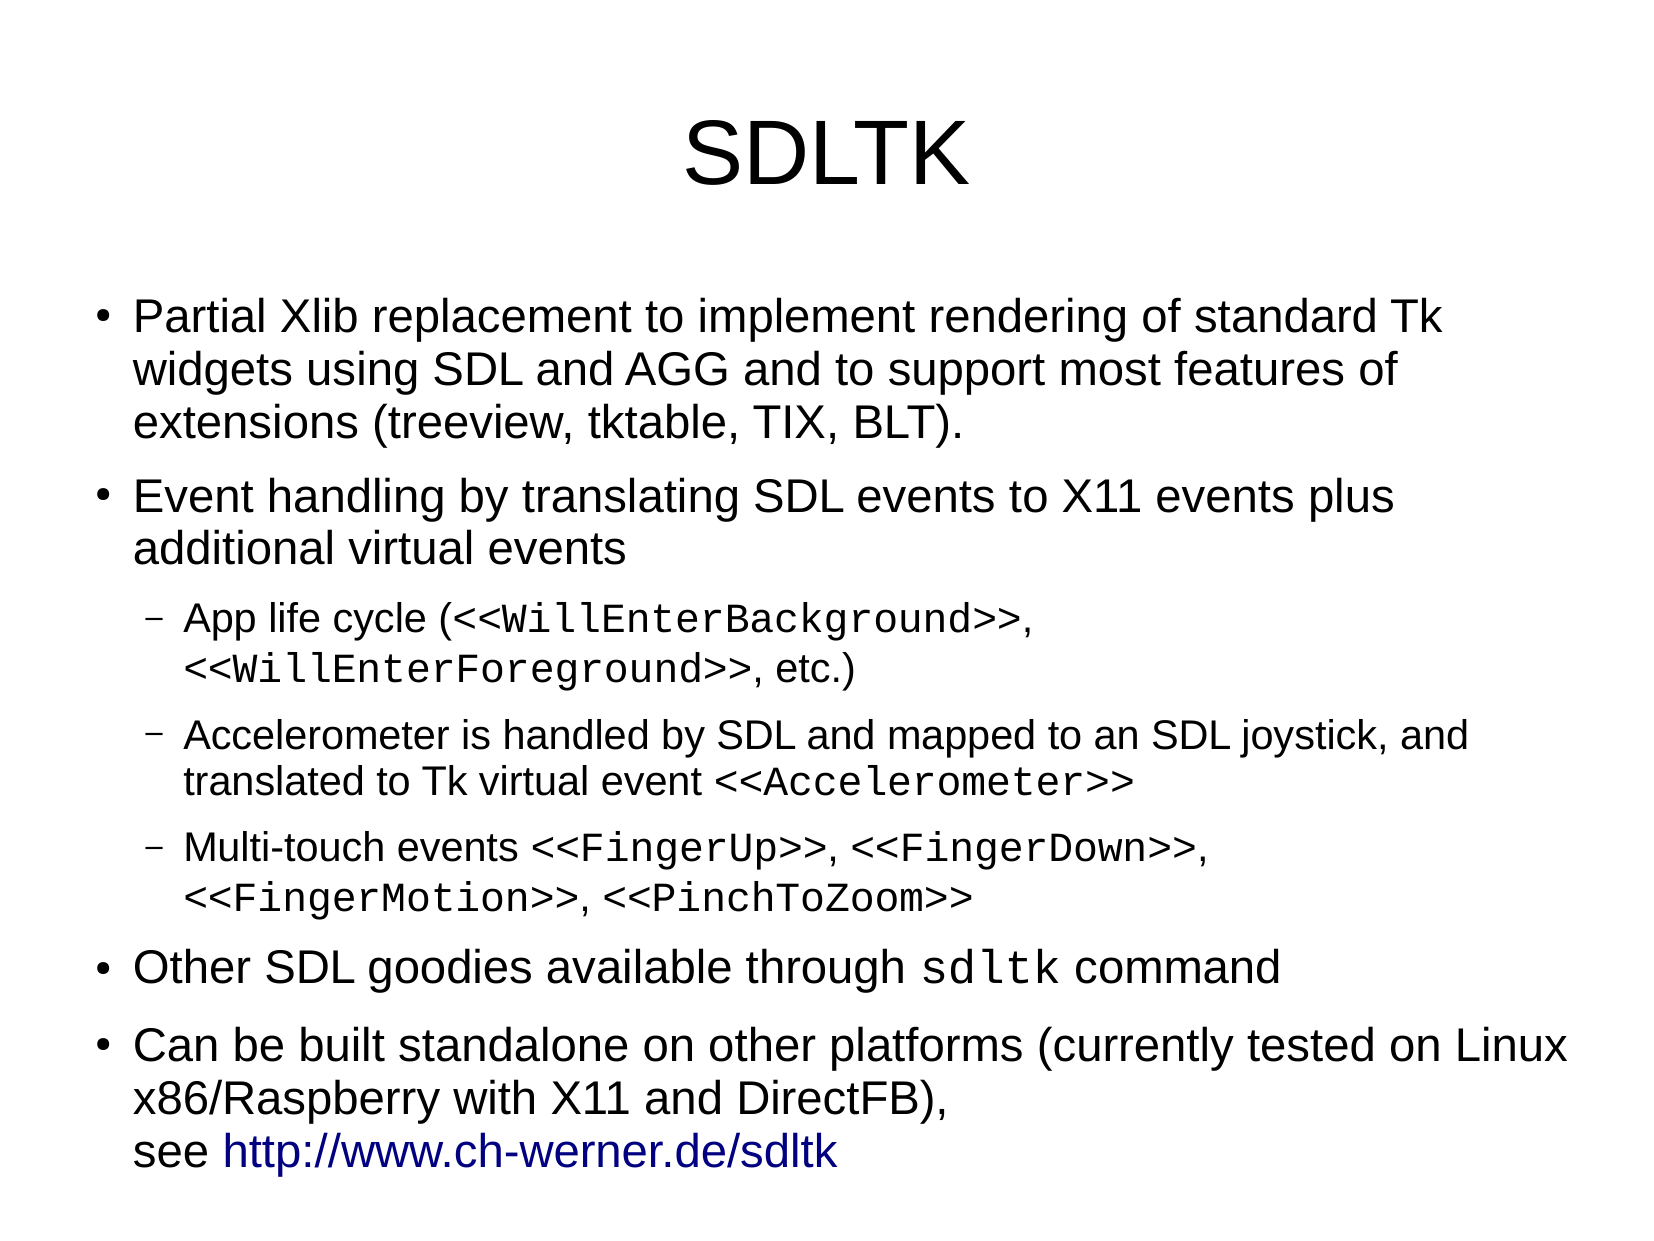

# SDLTK
Partial Xlib replacement to implement rendering of standard Tk widgets using SDL and AGG and to support most features of extensions (treeview, tktable, TIX, BLT).
Event handling by translating SDL events to X11 events plus additional virtual events
App life cycle (<<WillEnterBackground>>, <<WillEnterForeground>>, etc.)
Accelerometer is handled by SDL and mapped to an SDL joystick, and translated to Tk virtual event <<Accelerometer>>
Multi-touch events <<FingerUp>>, <<FingerDown>>, <<FingerMotion>>, <<PinchToZoom>>
Other SDL goodies available through sdltk command
Can be built standalone on other platforms (currently tested on Linux x86/Raspberry with X11 and DirectFB),
see http://www.ch-werner.de/sdltk